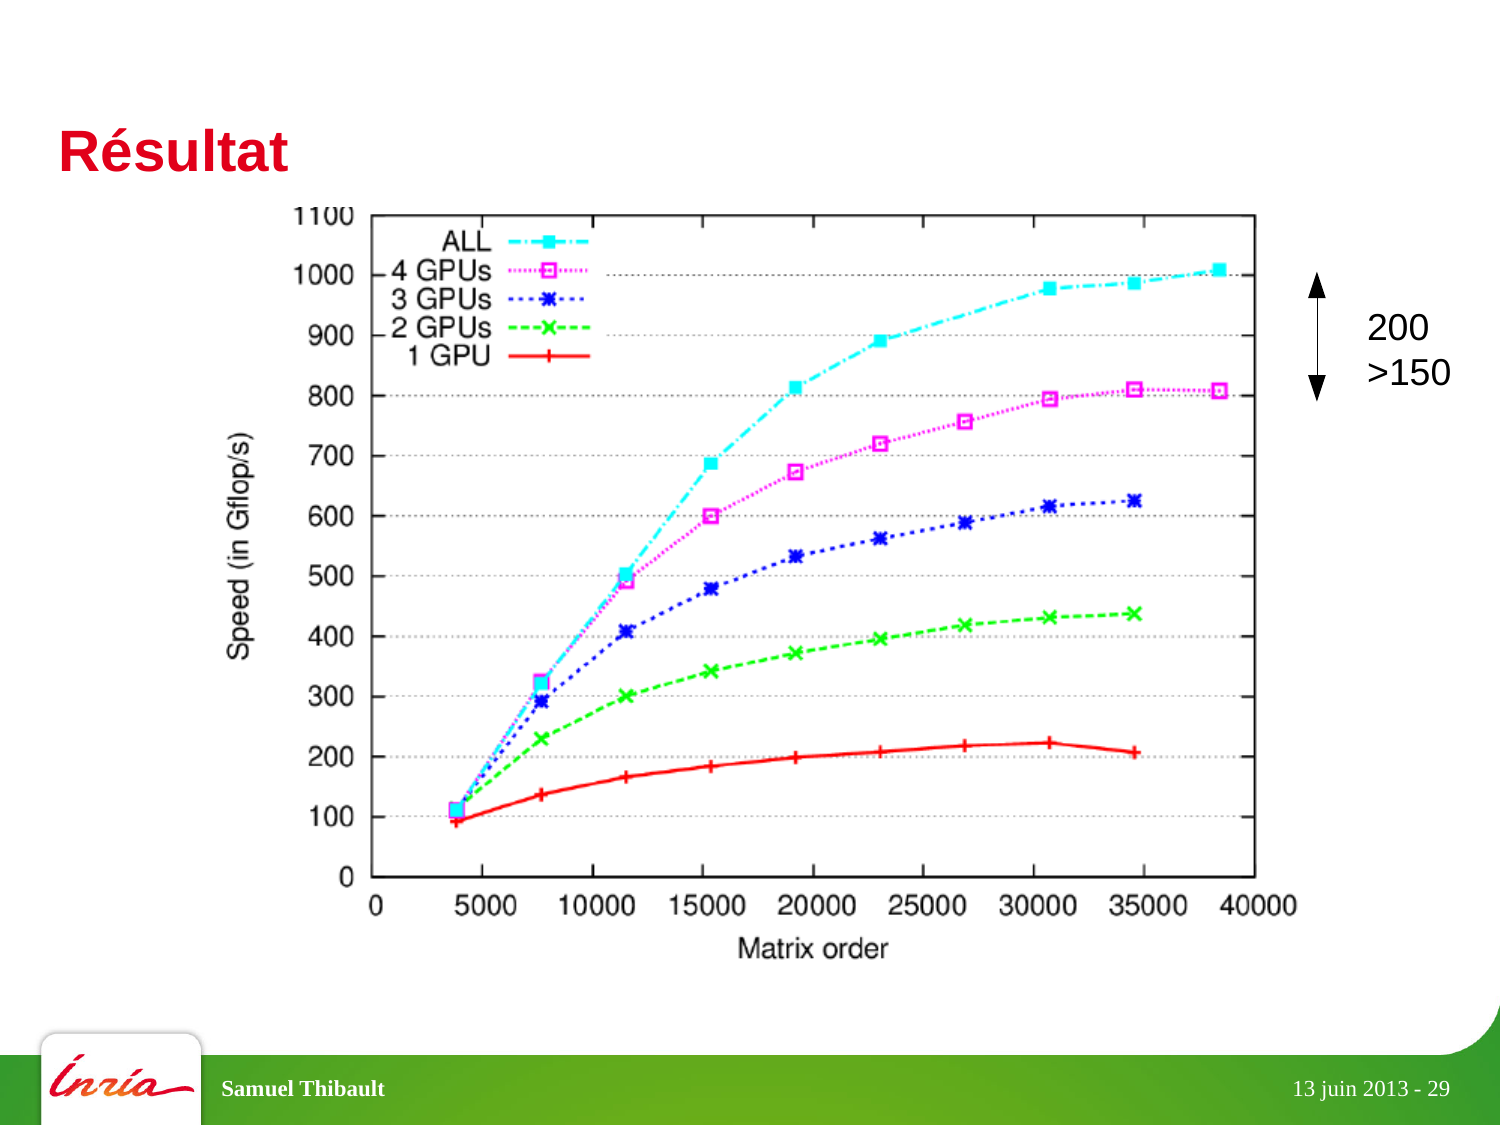

# Résultat
200
>150
29
Samuel Thibault
13 juin 2013